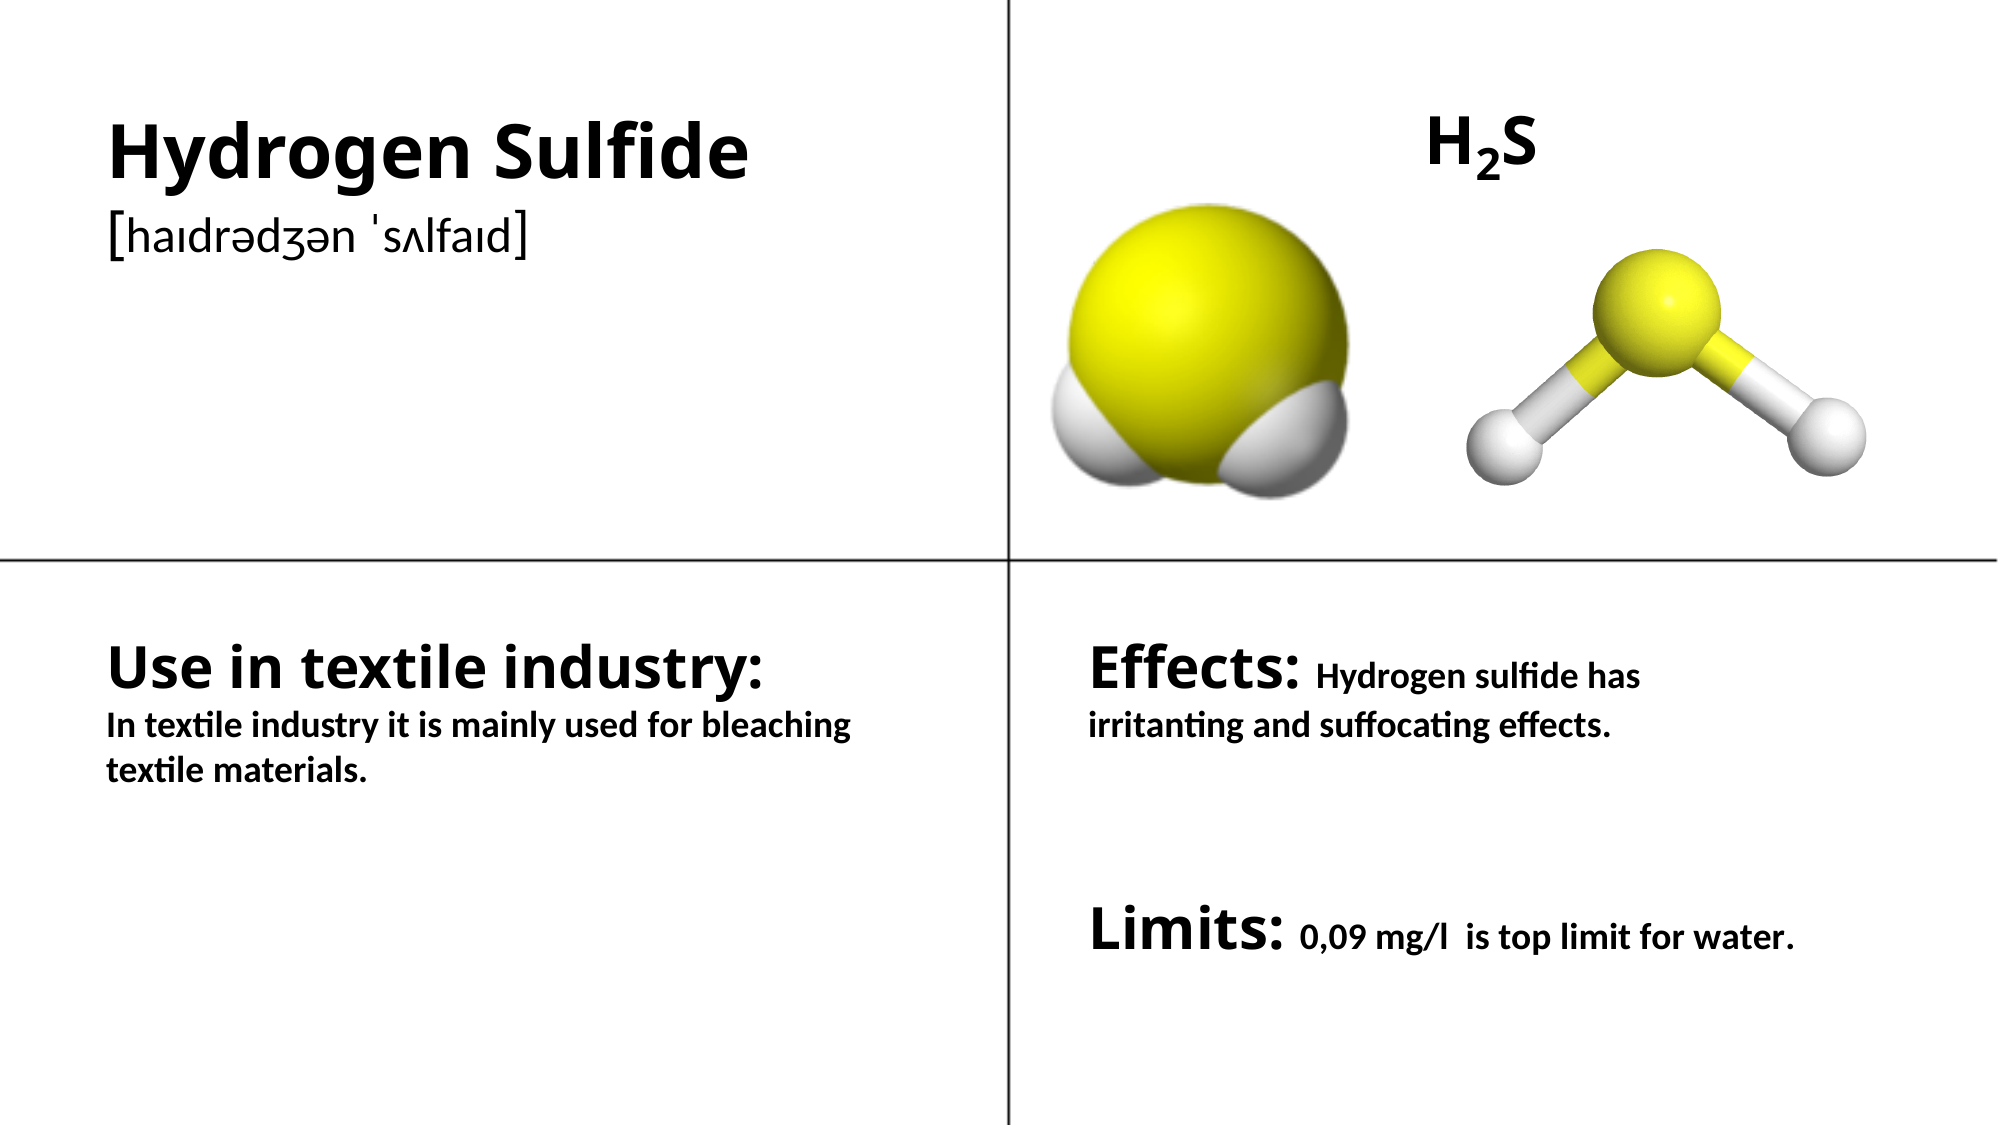

#
H2S
Hydrogen Sulfide
[haɪdrədʒən ˈsʌlfaɪd]
Use in textile industry:
In textile industry it is mainly used for bleaching textile materials.
Effects: Hydrogen sulfide has irritanting and suffocating effects.
Limits: 0,09 mg/l  is top limit for water.